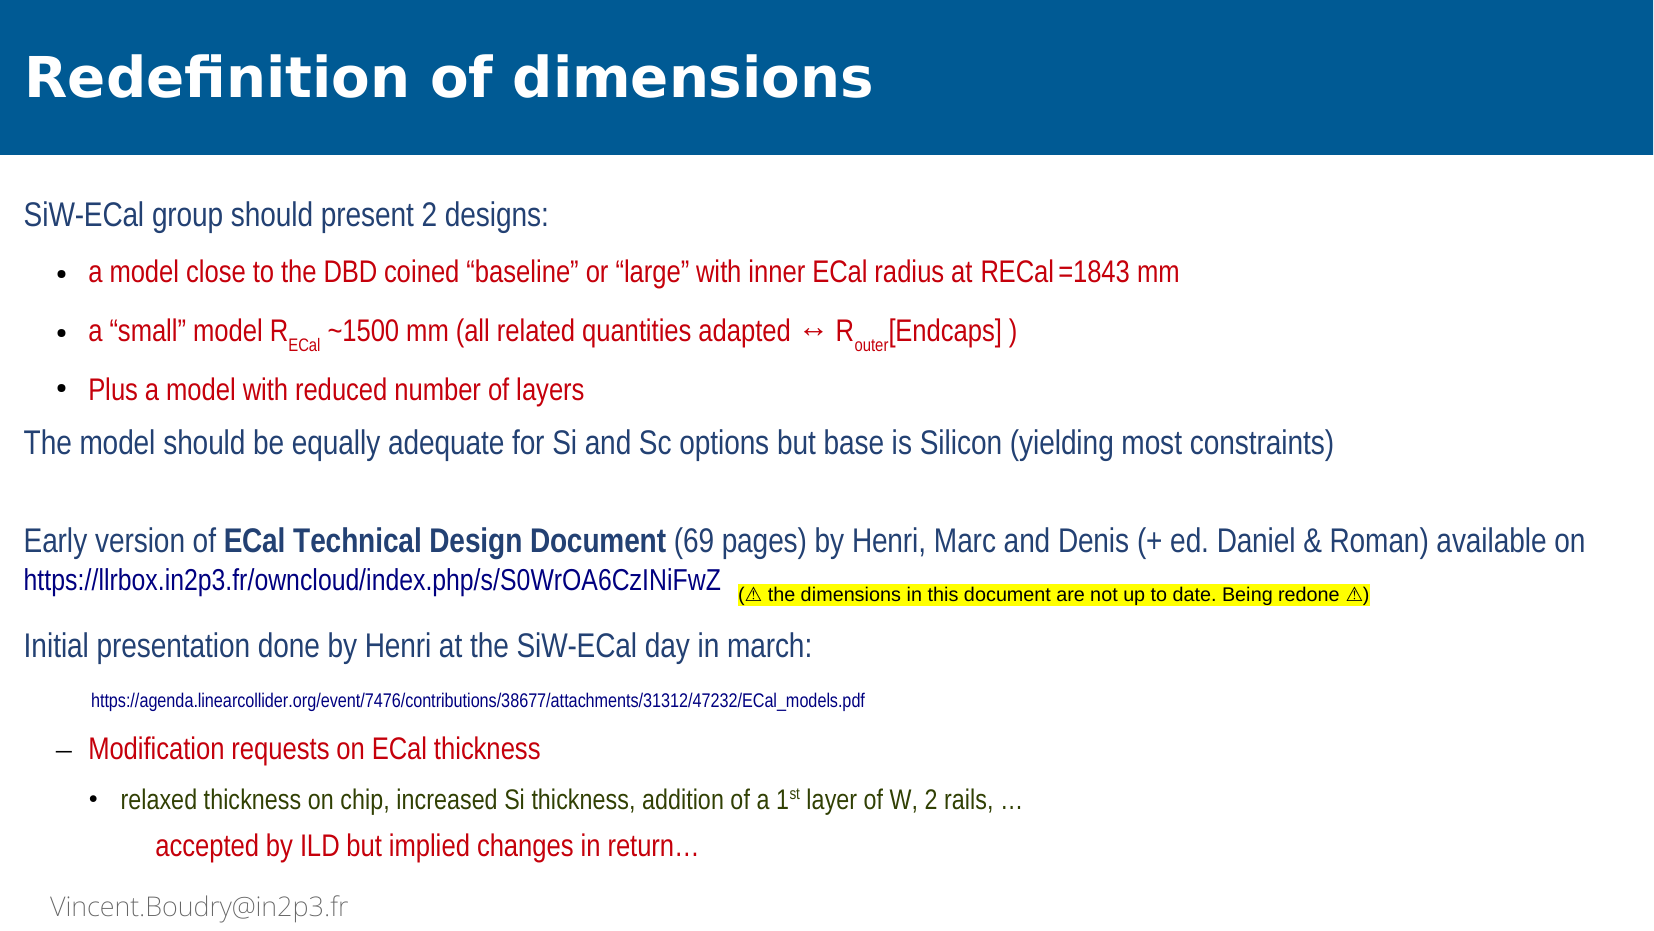

# Redefinition of dimensions
SiW-ECal group should present 2 designs:
a model close to the DBD coined “baseline” or “large” with inner ECal radius at RECal =1843 mm
a “small” model RECal ~1500 mm (all related quantities adapted ↔ Router[Endcaps] )
Plus a model with reduced number of layers
The model should be equally adequate for Si and Sc options but base is Silicon (yielding most constraints)
Early version of ECal Technical Design Document (69 pages) by Henri, Marc and Denis (+ ed. Daniel & Roman) available on https://llrbox.in2p3.fr/owncloud/index.php/s/S0WrOA6CzINiFwZ (⚠ the dimensions in this document are not up to date. Being redone ⚠)
Initial presentation done by Henri at the SiW-ECal day in march:
					https://agenda.linearcollider.org/event/7476/contributions/38677/attachments/31312/47232/ECal_models.pdf
Modification requests on ECal thickness
relaxed thickness on chip, increased Si thickness, addition of a 1st layer of W, 2 rails, …
								accepted by ILD but implied changes in return…